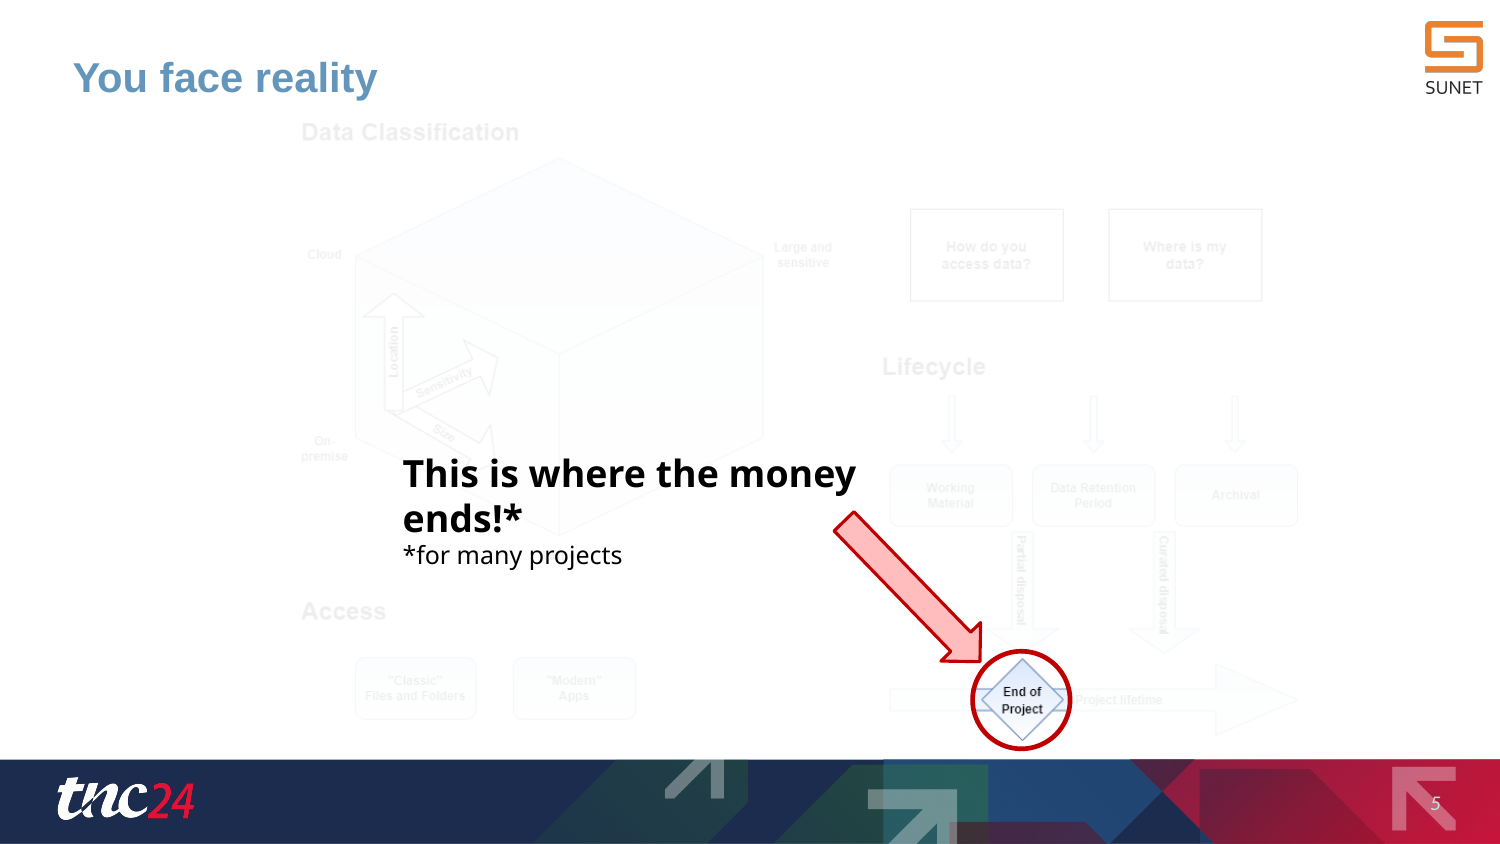

# You face reality
This is where the money ends!*
*for many projects
5